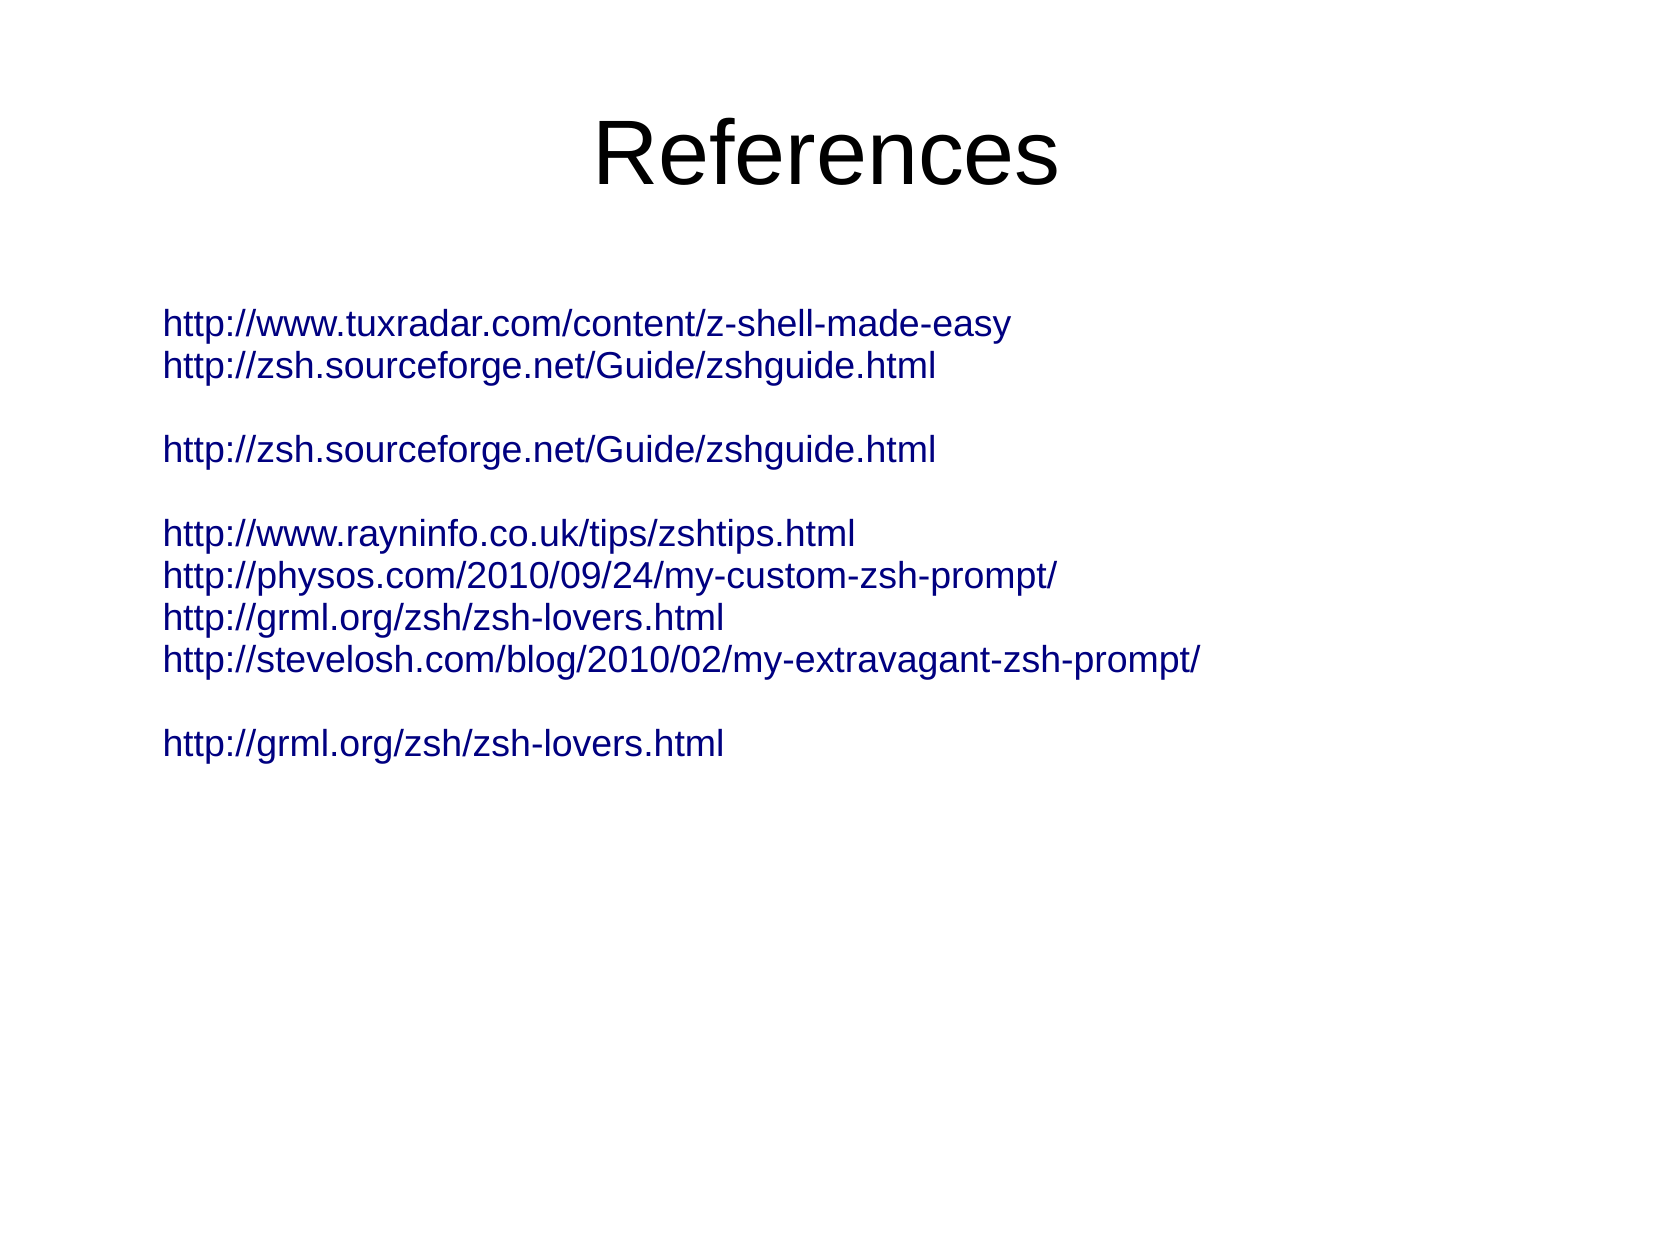

# References
http://www.tuxradar.com/content/z-shell-made-easy
http://zsh.sourceforge.net/Guide/zshguide.html
http://zsh.sourceforge.net/Guide/zshguide.html
http://www.rayninfo.co.uk/tips/zshtips.html
http://physos.com/2010/09/24/my-custom-zsh-prompt/
http://grml.org/zsh/zsh-lovers.html
http://stevelosh.com/blog/2010/02/my-extravagant-zsh-prompt/
http://grml.org/zsh/zsh-lovers.html